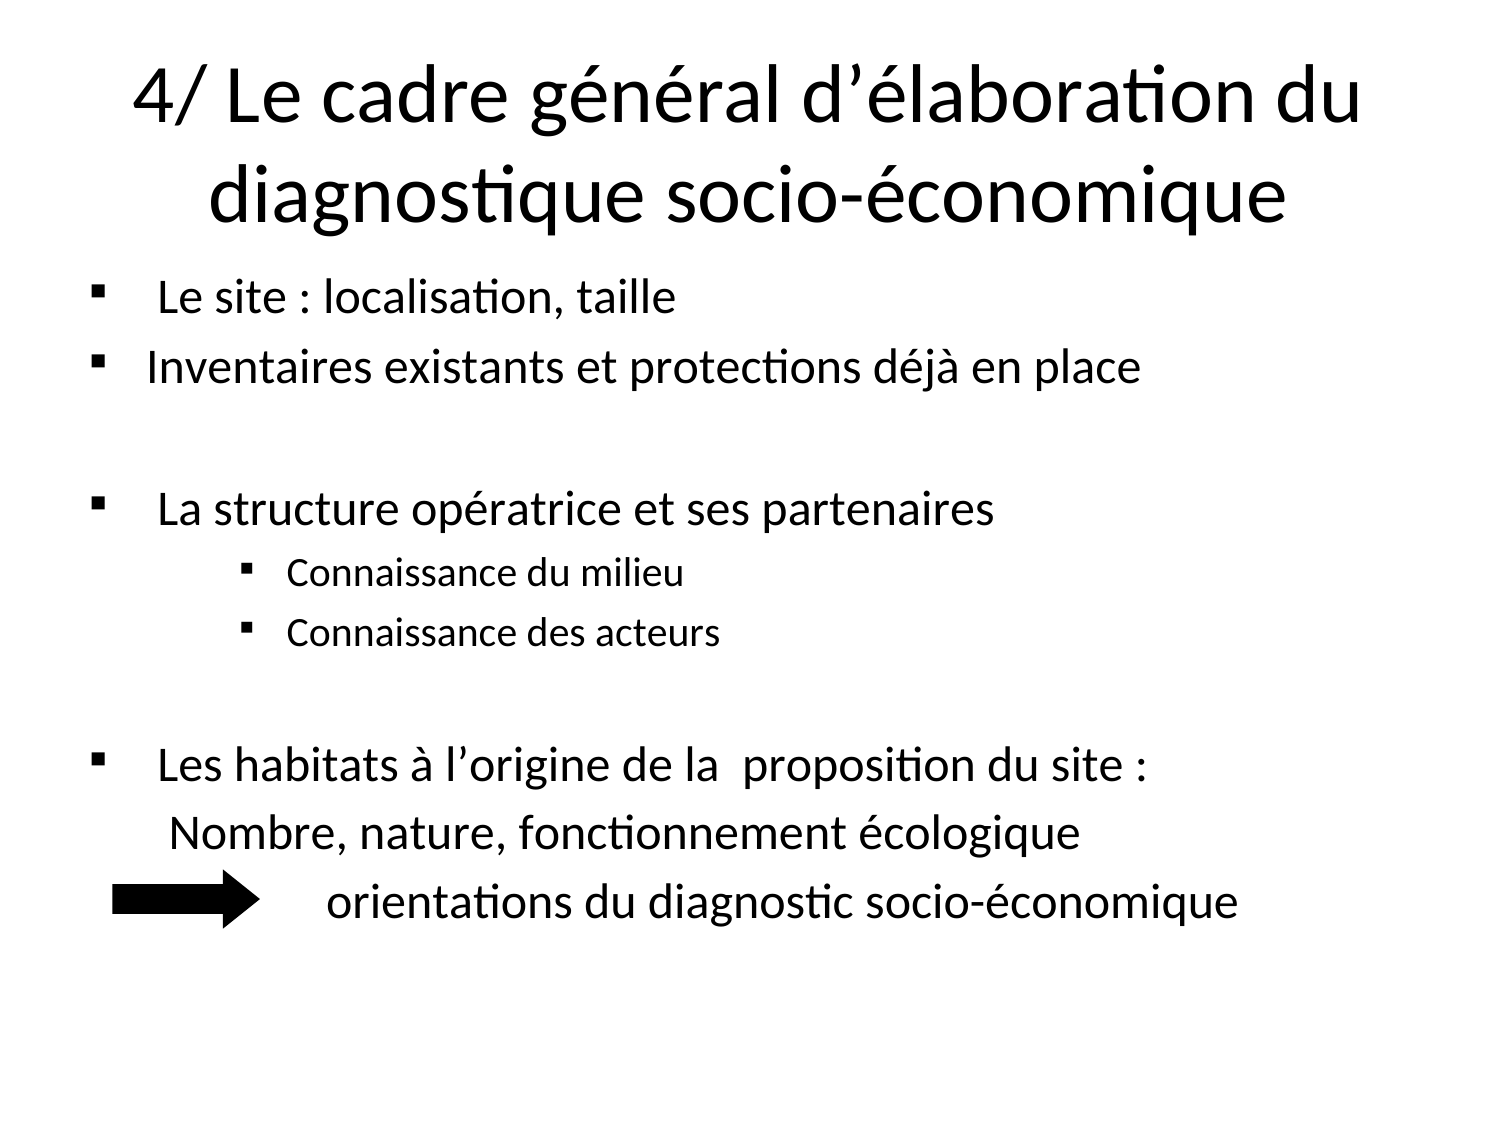

# 4/ Le cadre général d’élaboration du diagnostique socio-économique
 Le site : localisation, taille
Inventaires existants et protections déjà en place
 La structure opératrice et ses partenaires
Connaissance du milieu
Connaissance des acteurs
 Les habitats à l’origine de la proposition du site :
 Nombre, nature, fonctionnement écologique
 orientations du diagnostic socio-économique